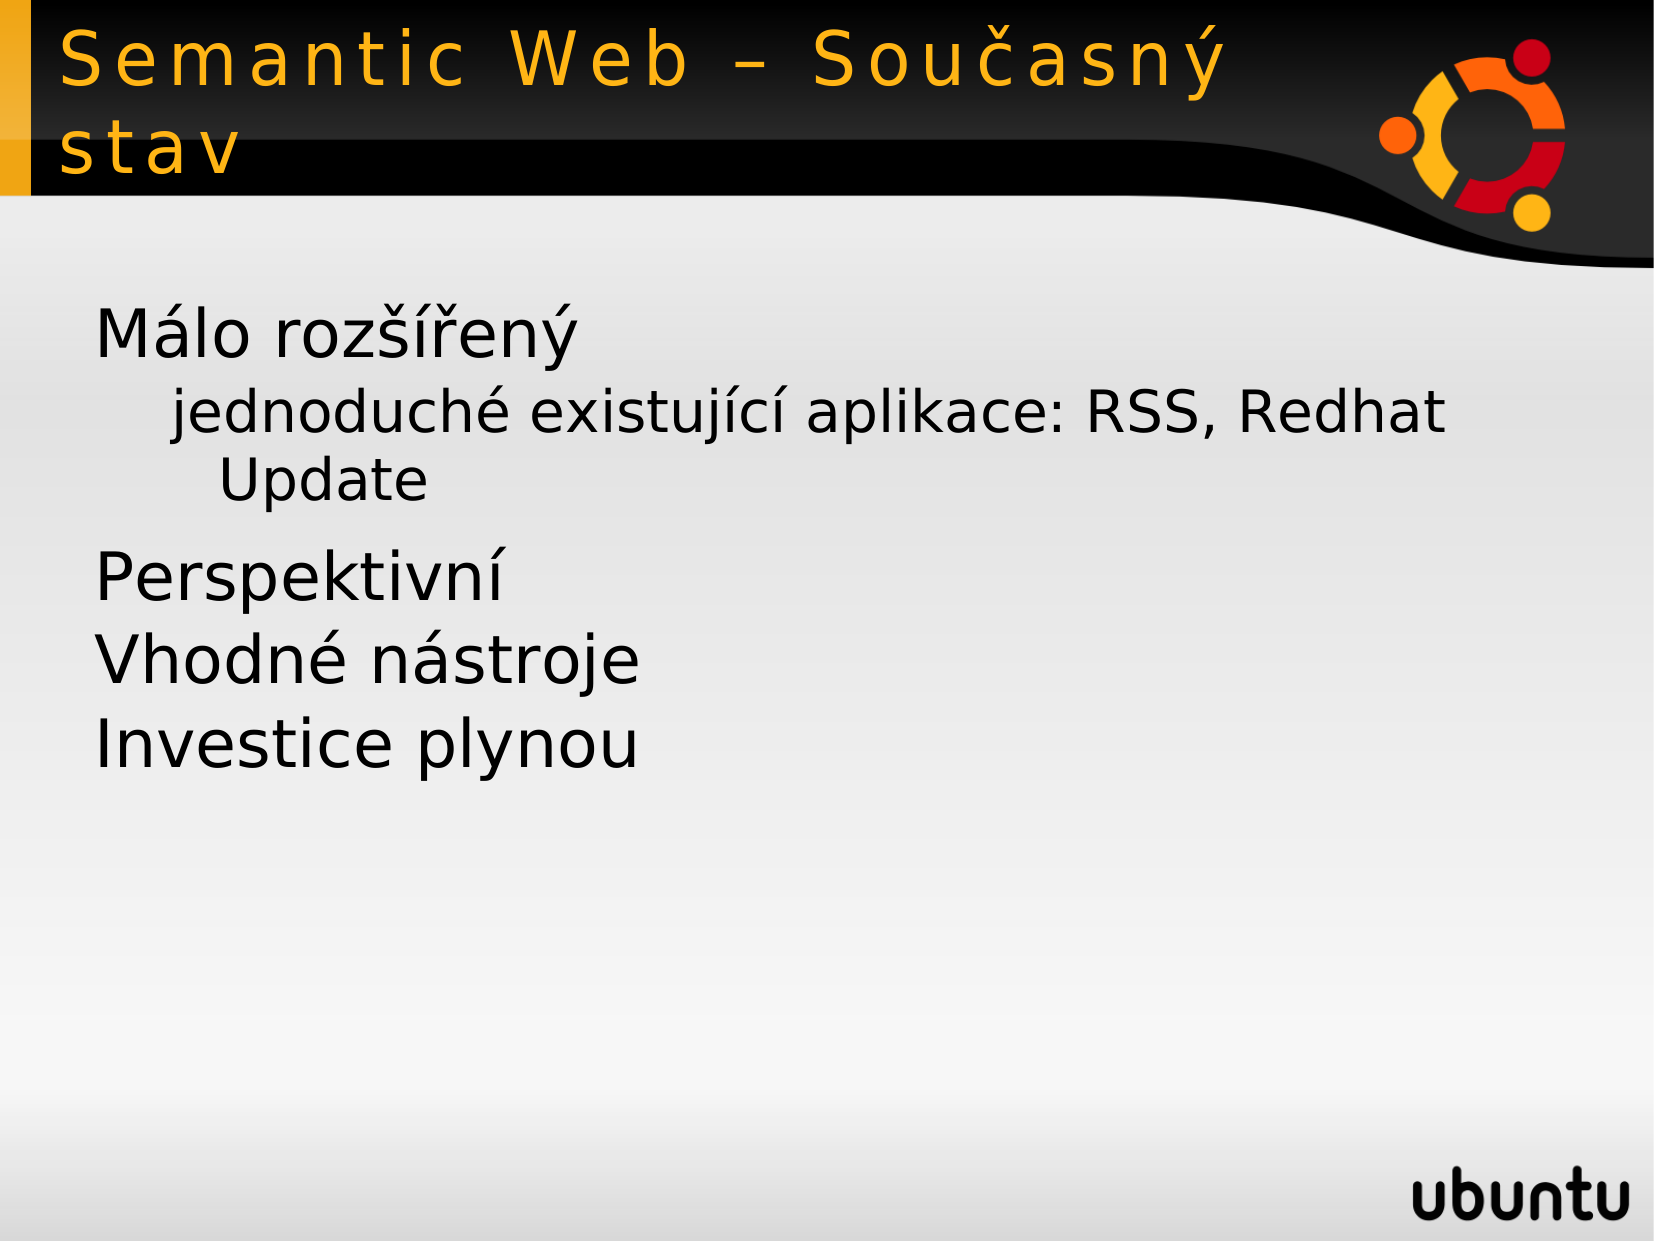

# Semantic Web – Současný stav
Málo rozšířený
jednoduché existující aplikace: RSS, Redhat Update
Perspektivní
Vhodné nástroje
Investice plynou